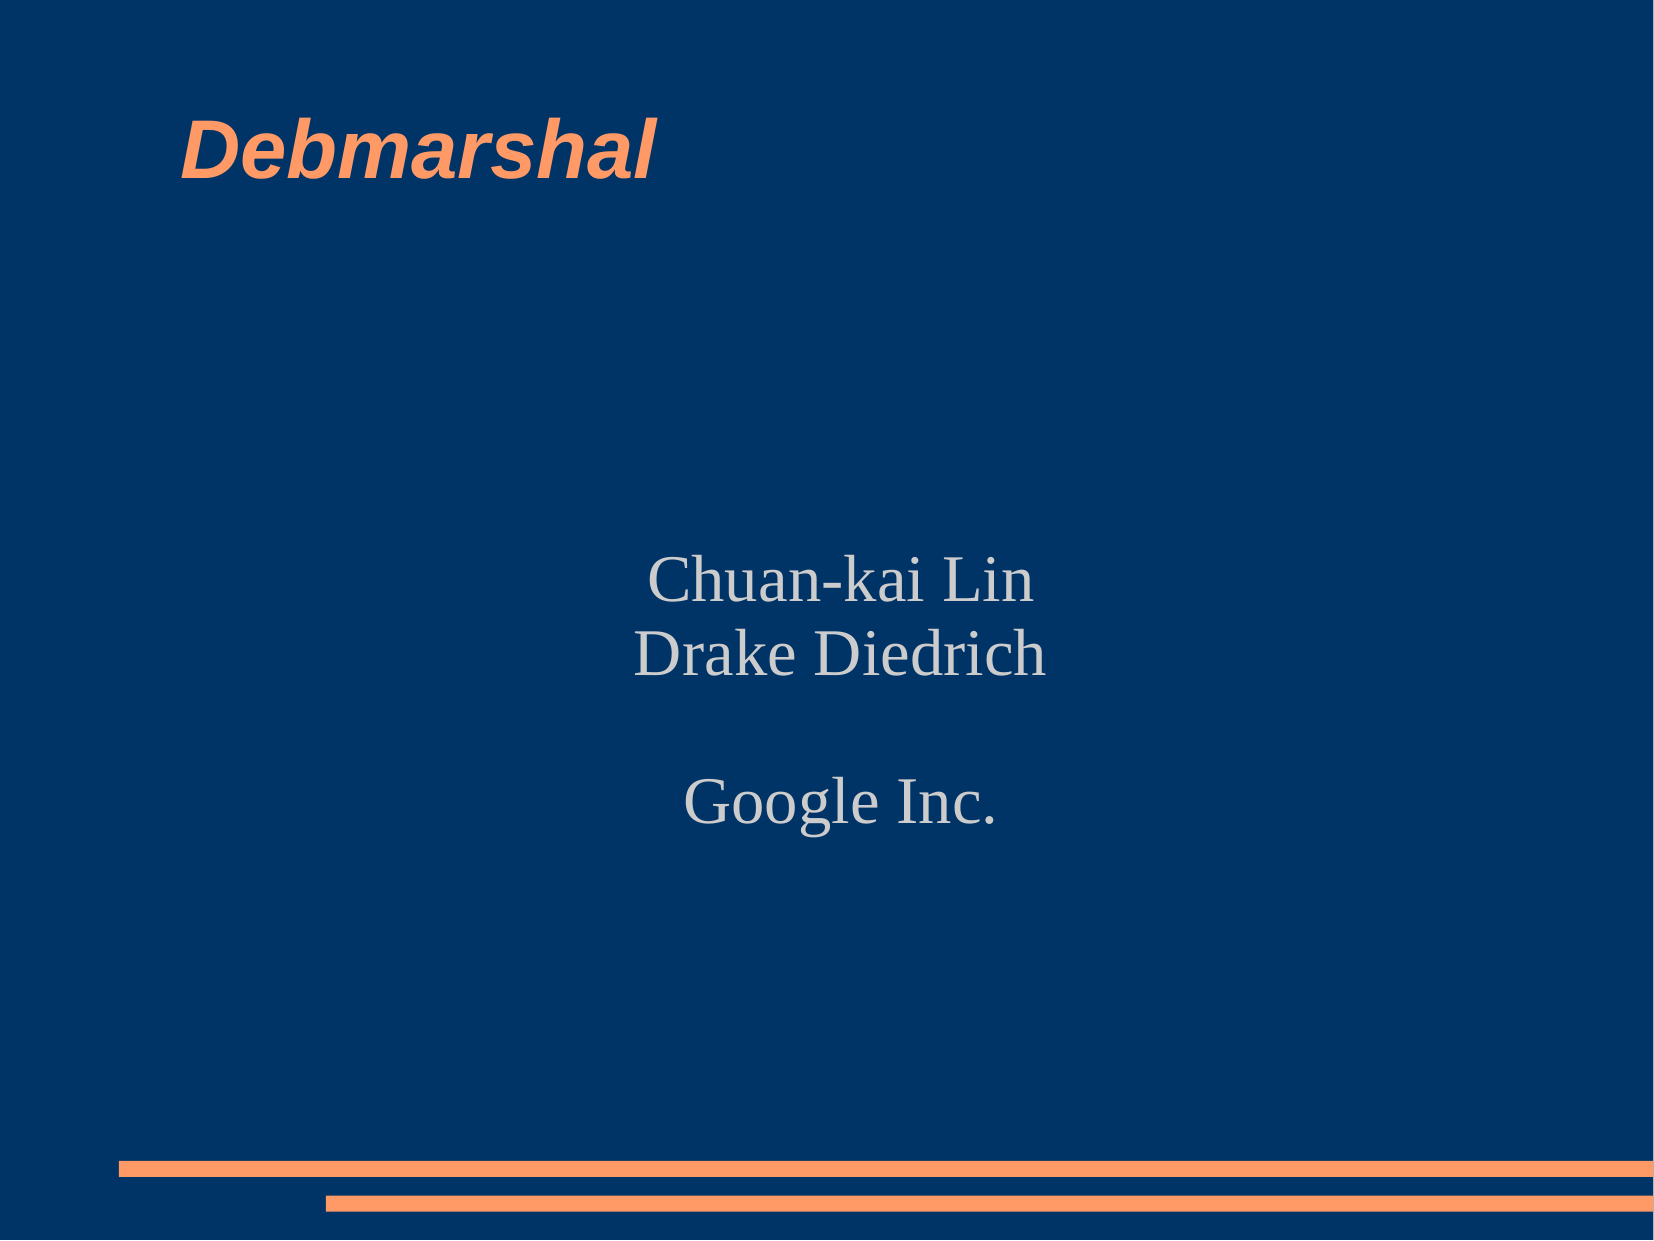

# Debmarshal
Chuan-kai Lin
Drake Diedrich
Google Inc.